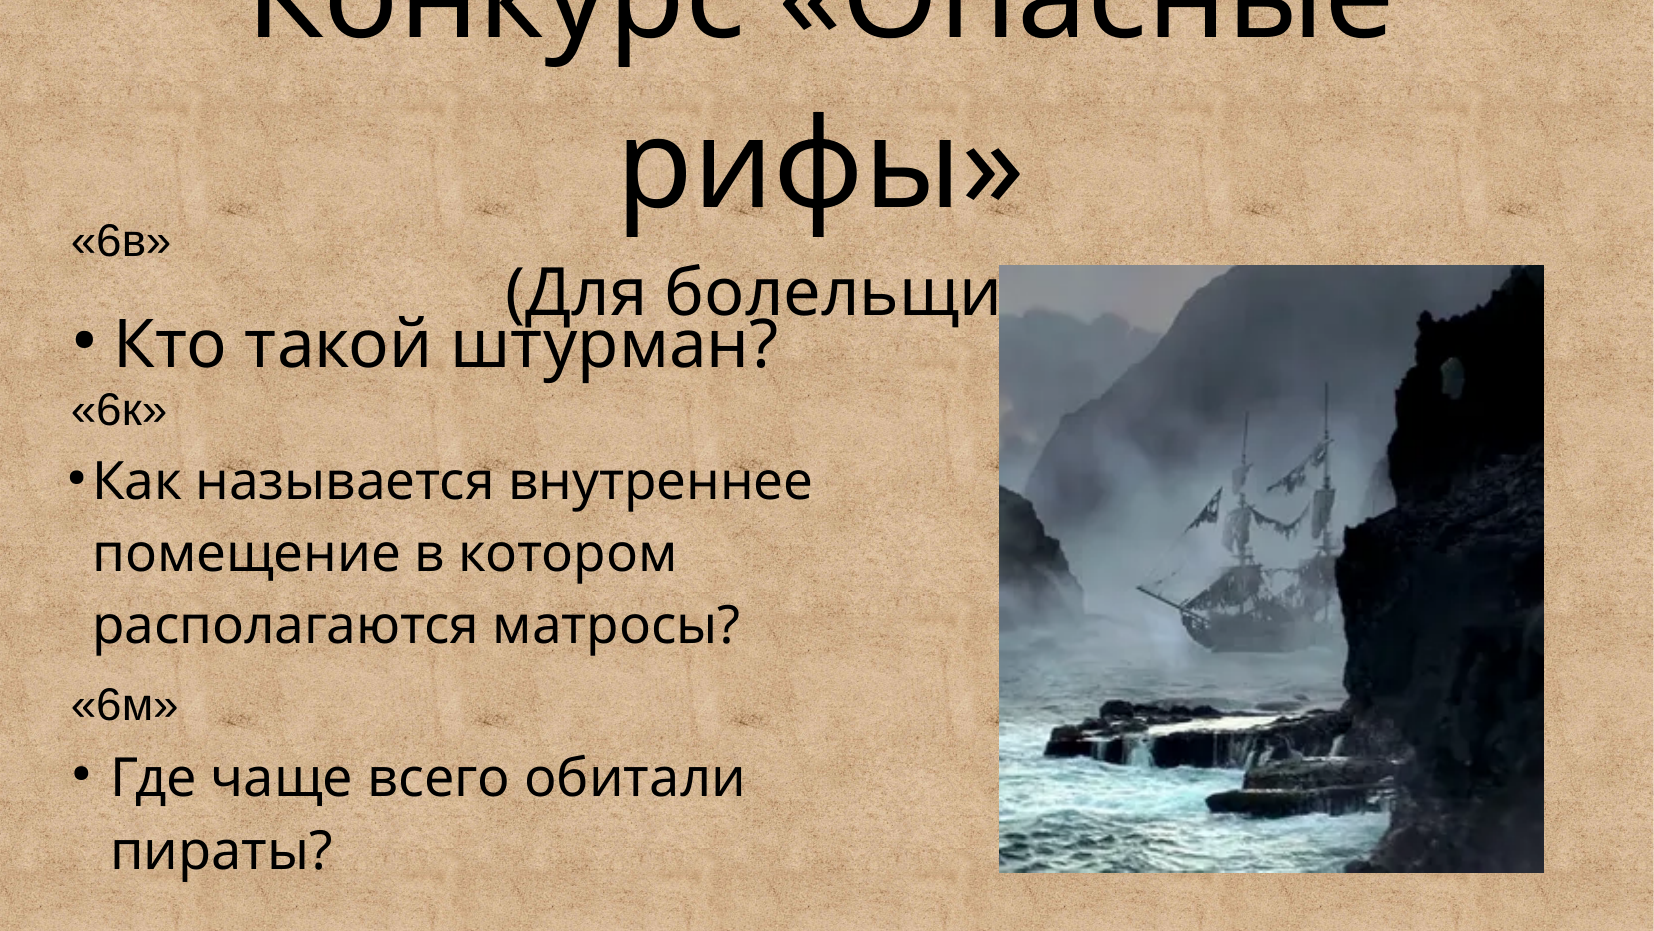

Конкурс «Опасные рифы»
(Для болельщиков)
# «6в»
Кто такой штурман?
«6к»
Как называется внутреннее помещение в котором располагаются матросы?
«6м»
Где чаще всего обитали пираты?